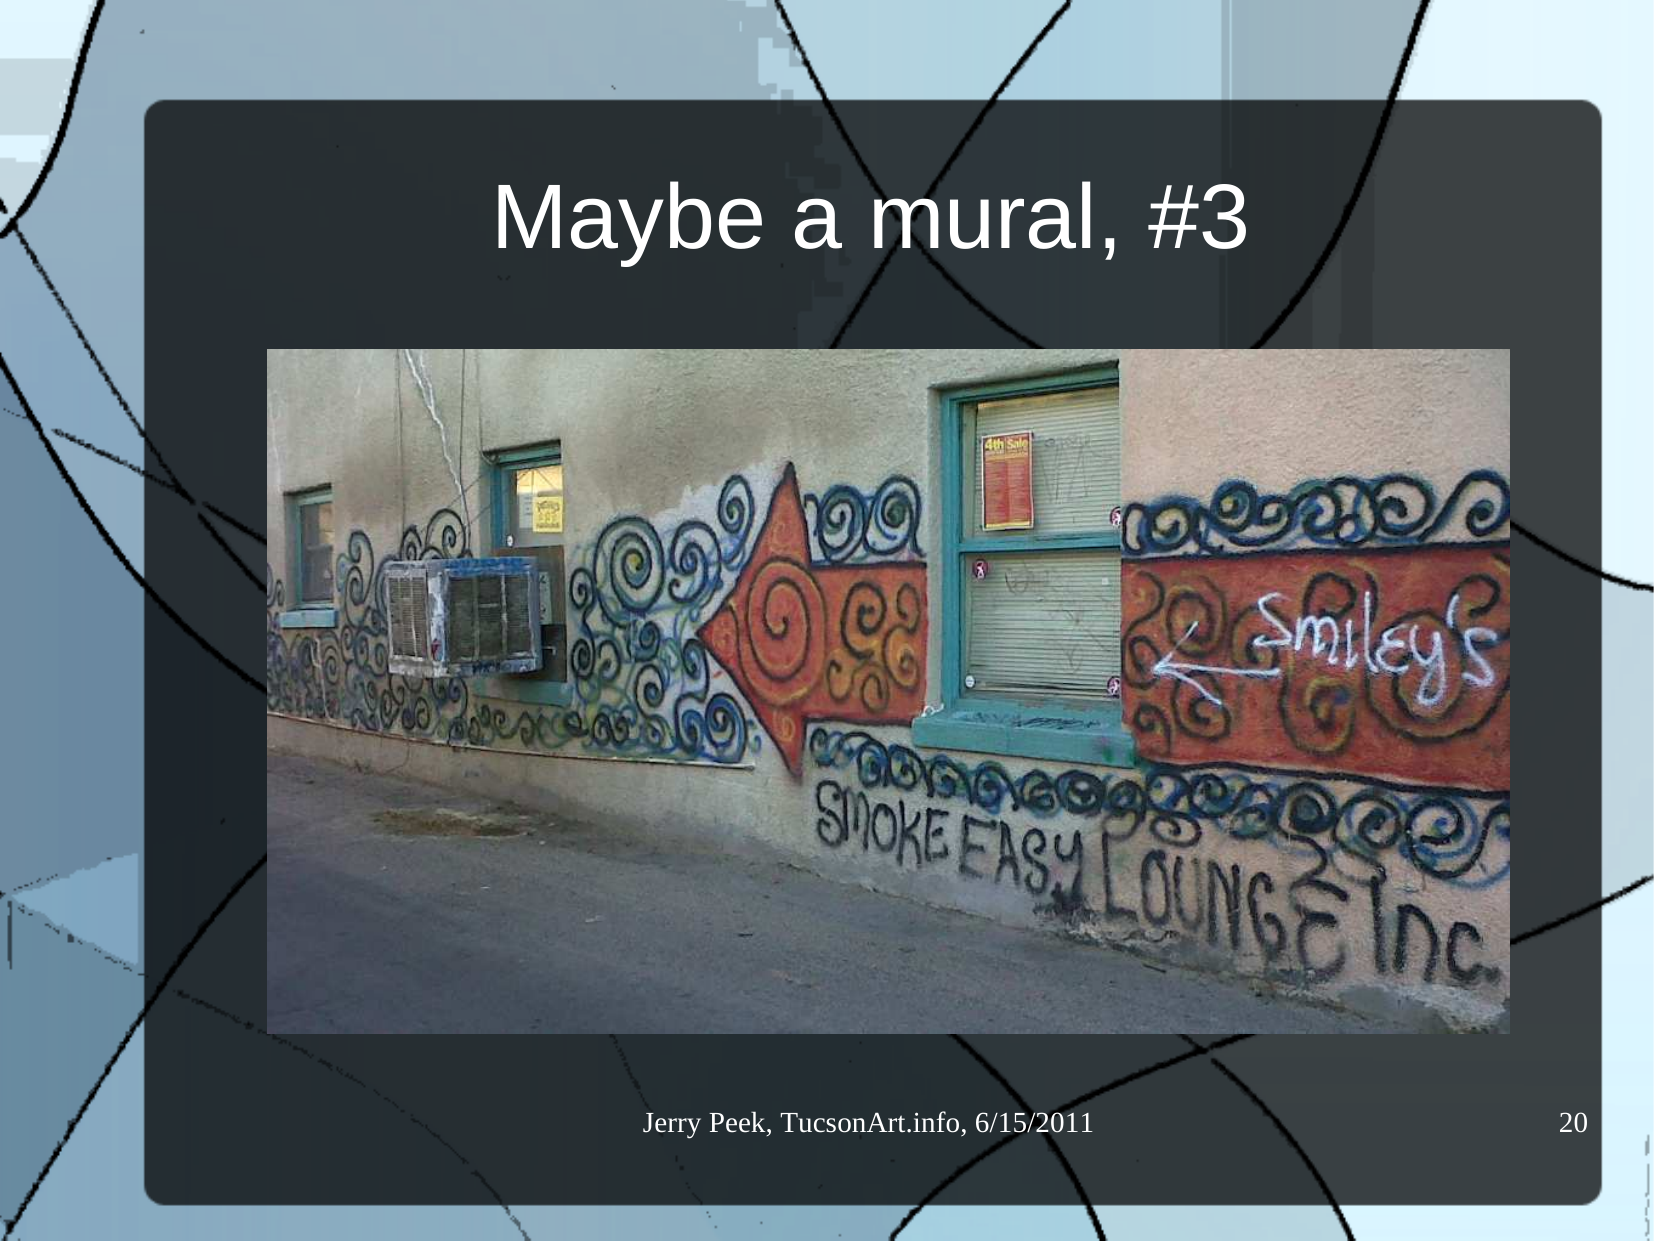

# Maybe a mural, #3
Jerry Peek, TucsonArt.info, 6/15/2011
20